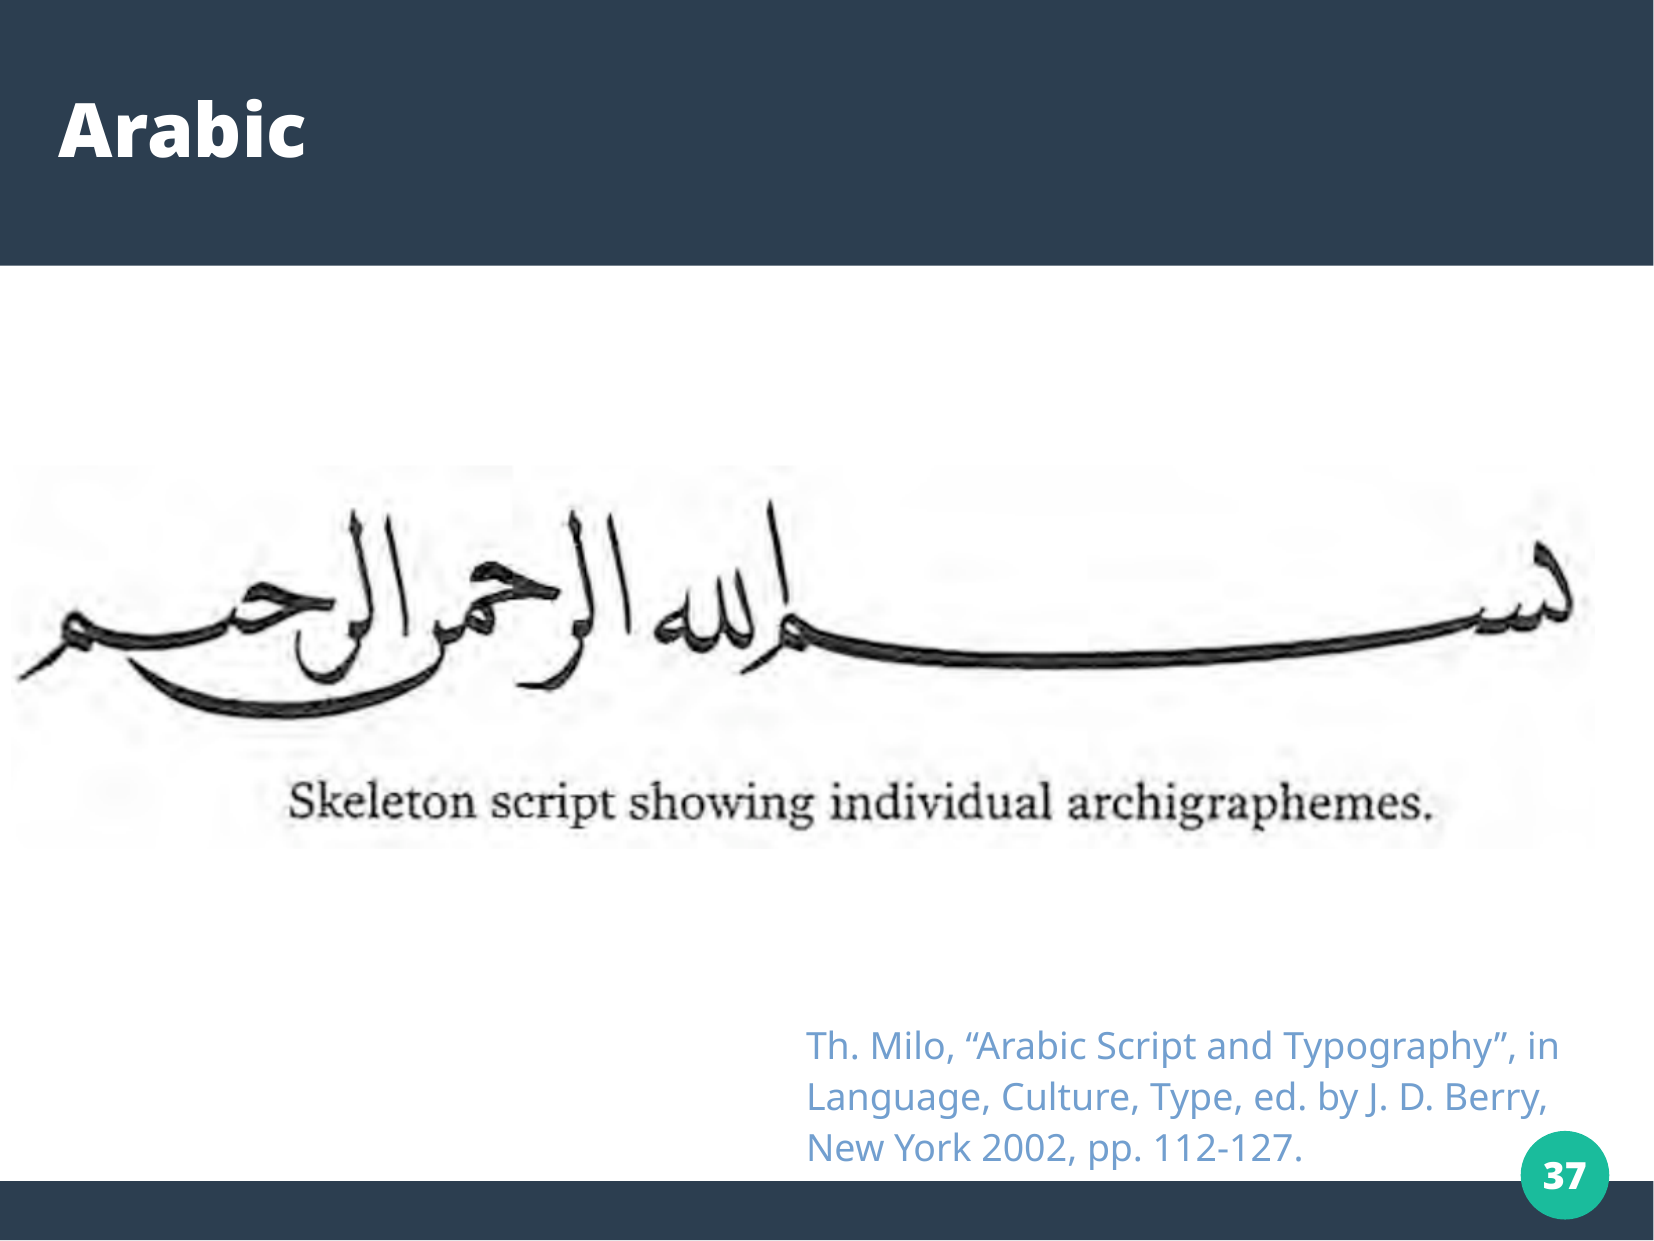

# Arabic
Th. Milo, “Arabic Script and Typography”, in Language, Culture, Type, ed. by J. D. Berry, New York 2002, pp. 112-127.
37